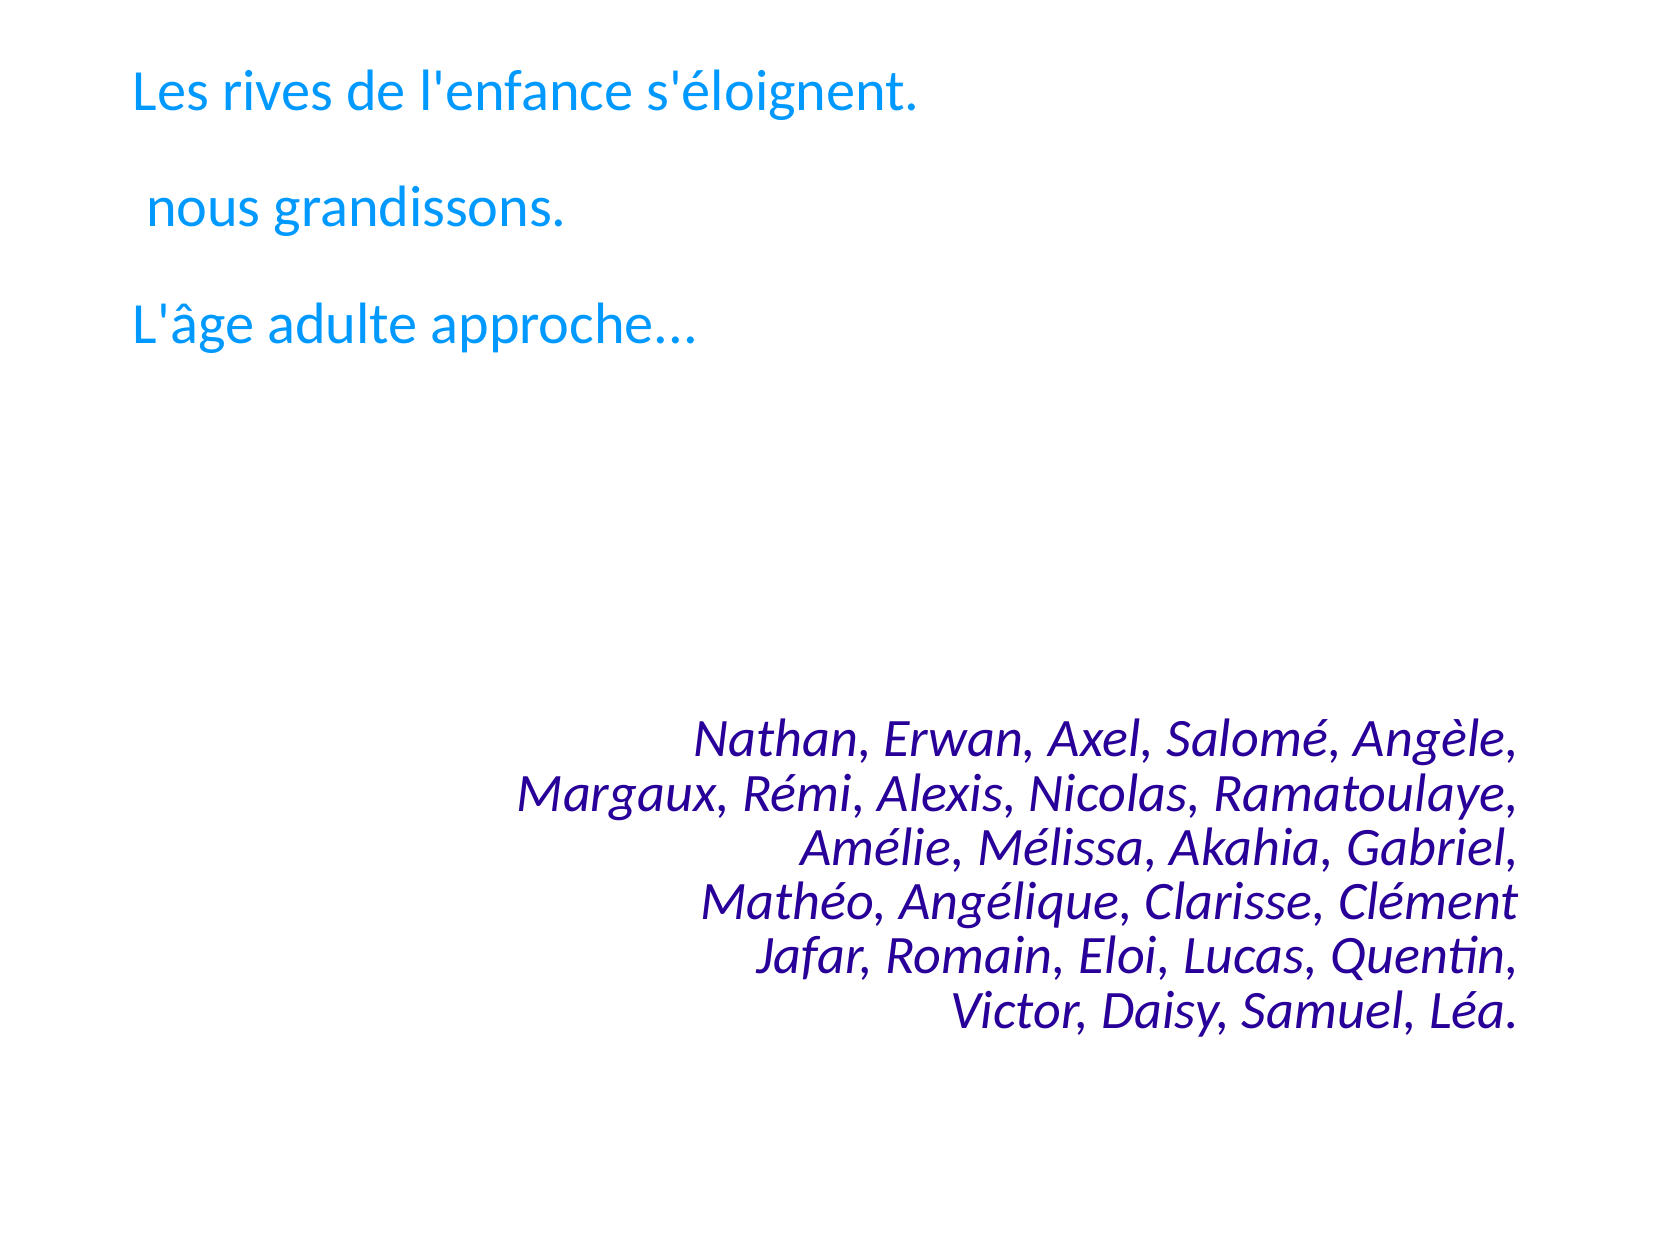

Les rives de l'enfance s'éloignent.
 nous grandissons.
L'âge adulte approche...
Nathan, Erwan, Axel, Salomé, Angèle,
Margaux, Rémi, Alexis, Nicolas, Ramatoulaye, Amélie, Mélissa, Akahia, Gabriel,
Mathéo, Angélique, Clarisse, Clément
 Jafar, Romain, Eloi, Lucas, Quentin,
Victor, Daisy, Samuel, Léa.